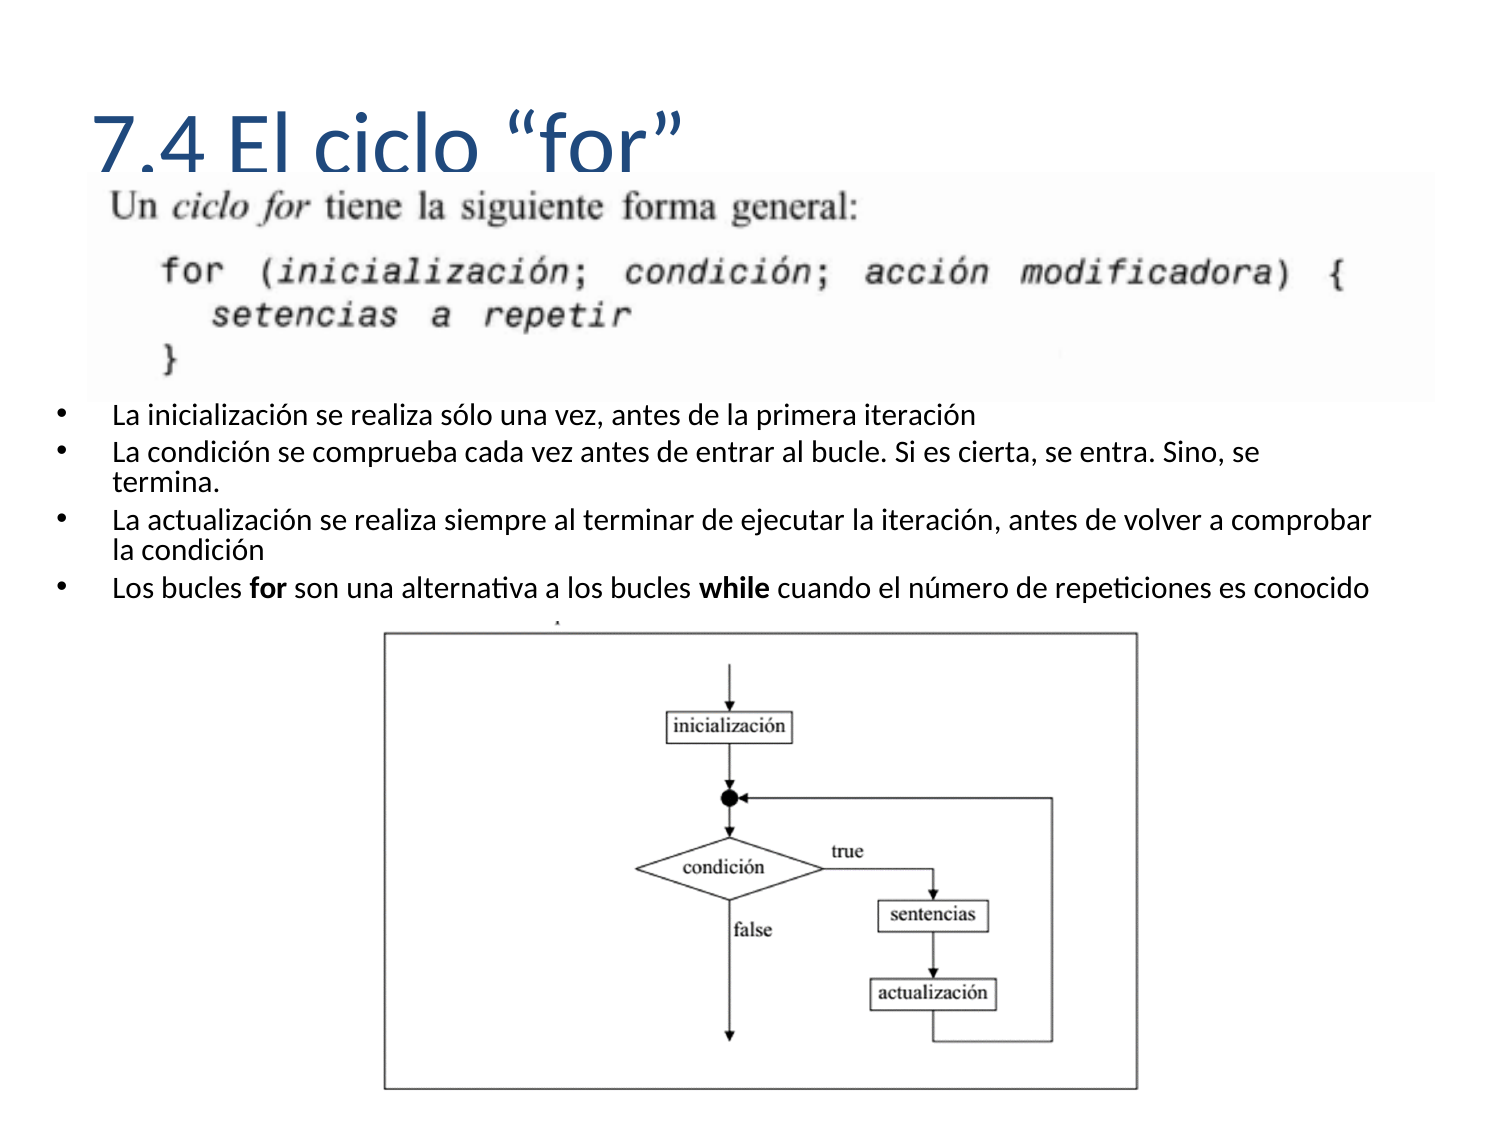

# 7.4 El ciclo “for”
La inicialización se realiza sólo una vez, antes de la primera iteración
La condición se comprueba cada vez antes de entrar al bucle. Si es cierta, se entra. Sino, se termina.
La actualización se realiza siempre al terminar de ejecutar la iteración, antes de volver a comprobar la condición
Los bucles for son una alternativa a los bucles while cuando el número de repeticiones es conocido